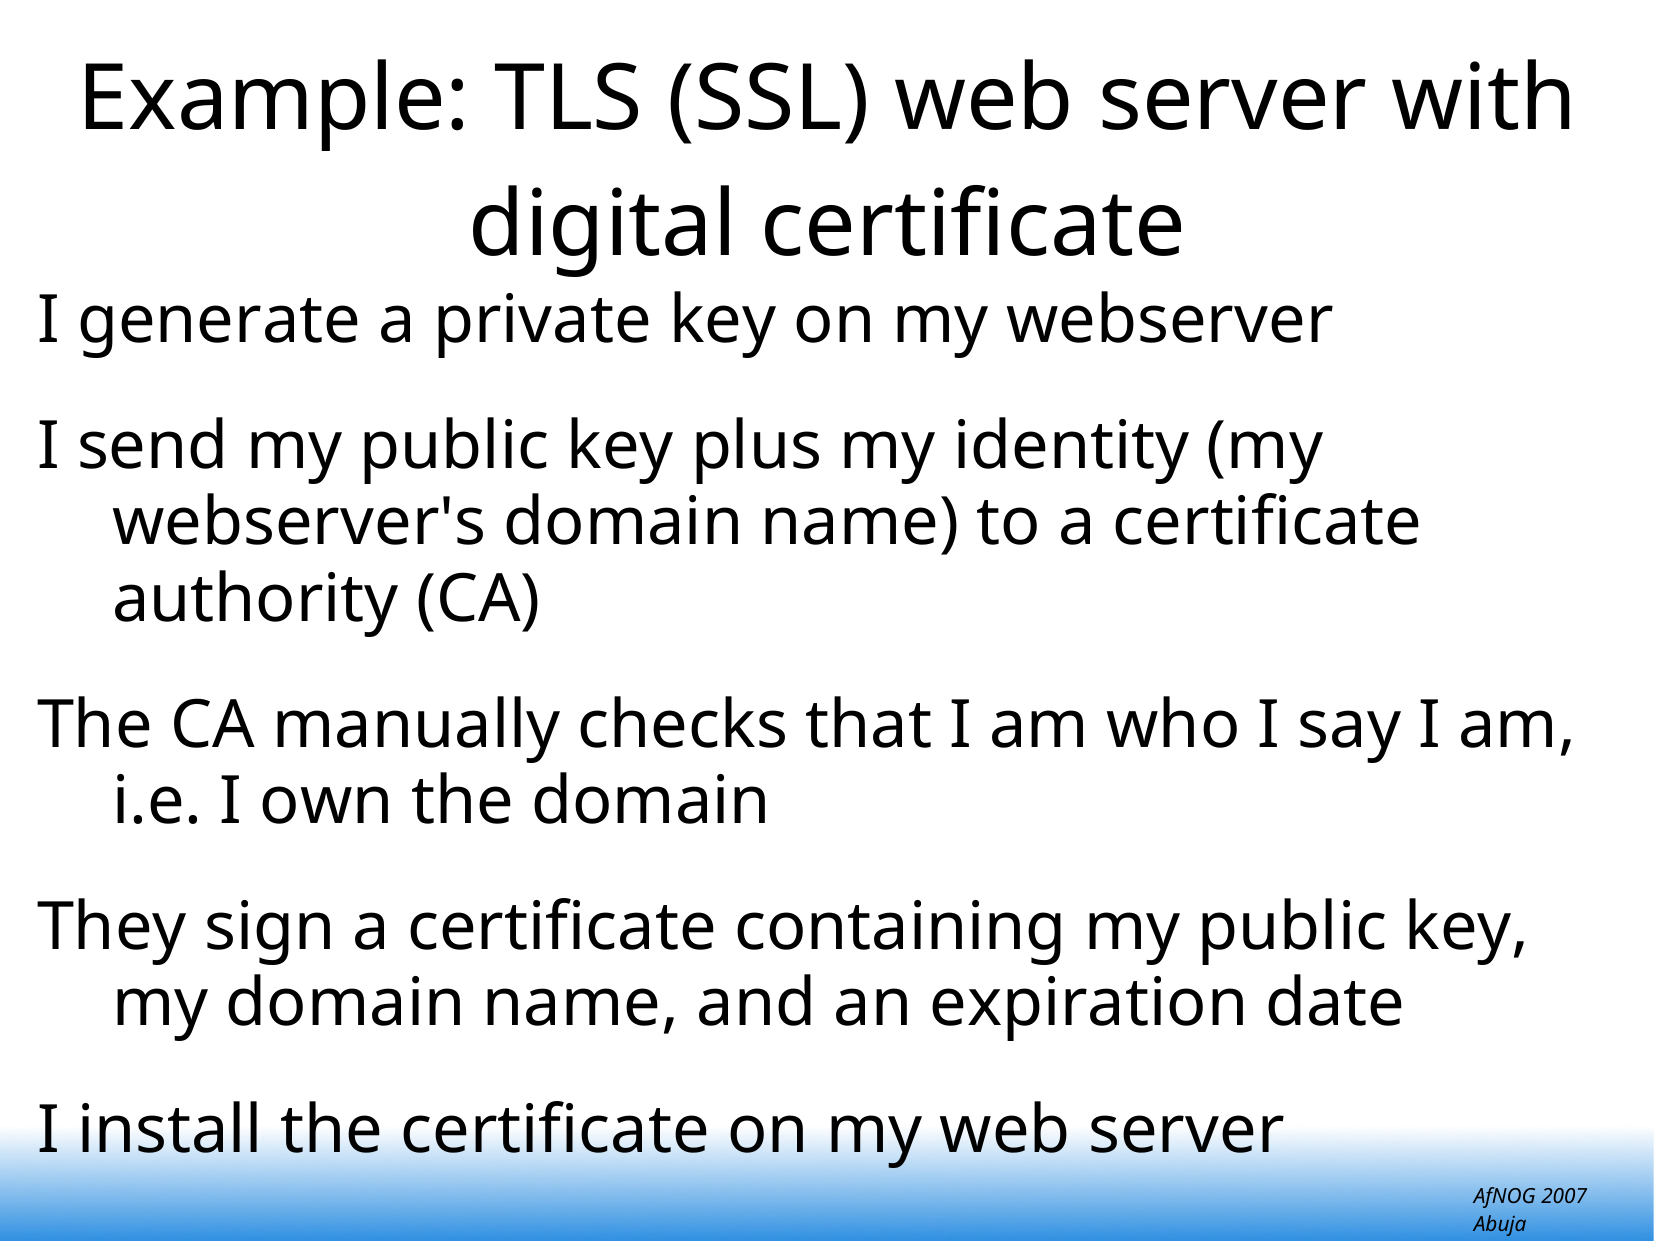

# Example: TLS (SSL) web server with digital certificate
I generate a private key on my webserver
I send my public key plus my identity (my webserver's domain name) to a certificate authority (CA)
The CA manually checks that I am who I say I am, i.e. I own the domain
They sign a certificate containing my public key, my domain name, and an expiration date
I install the certificate on my web server